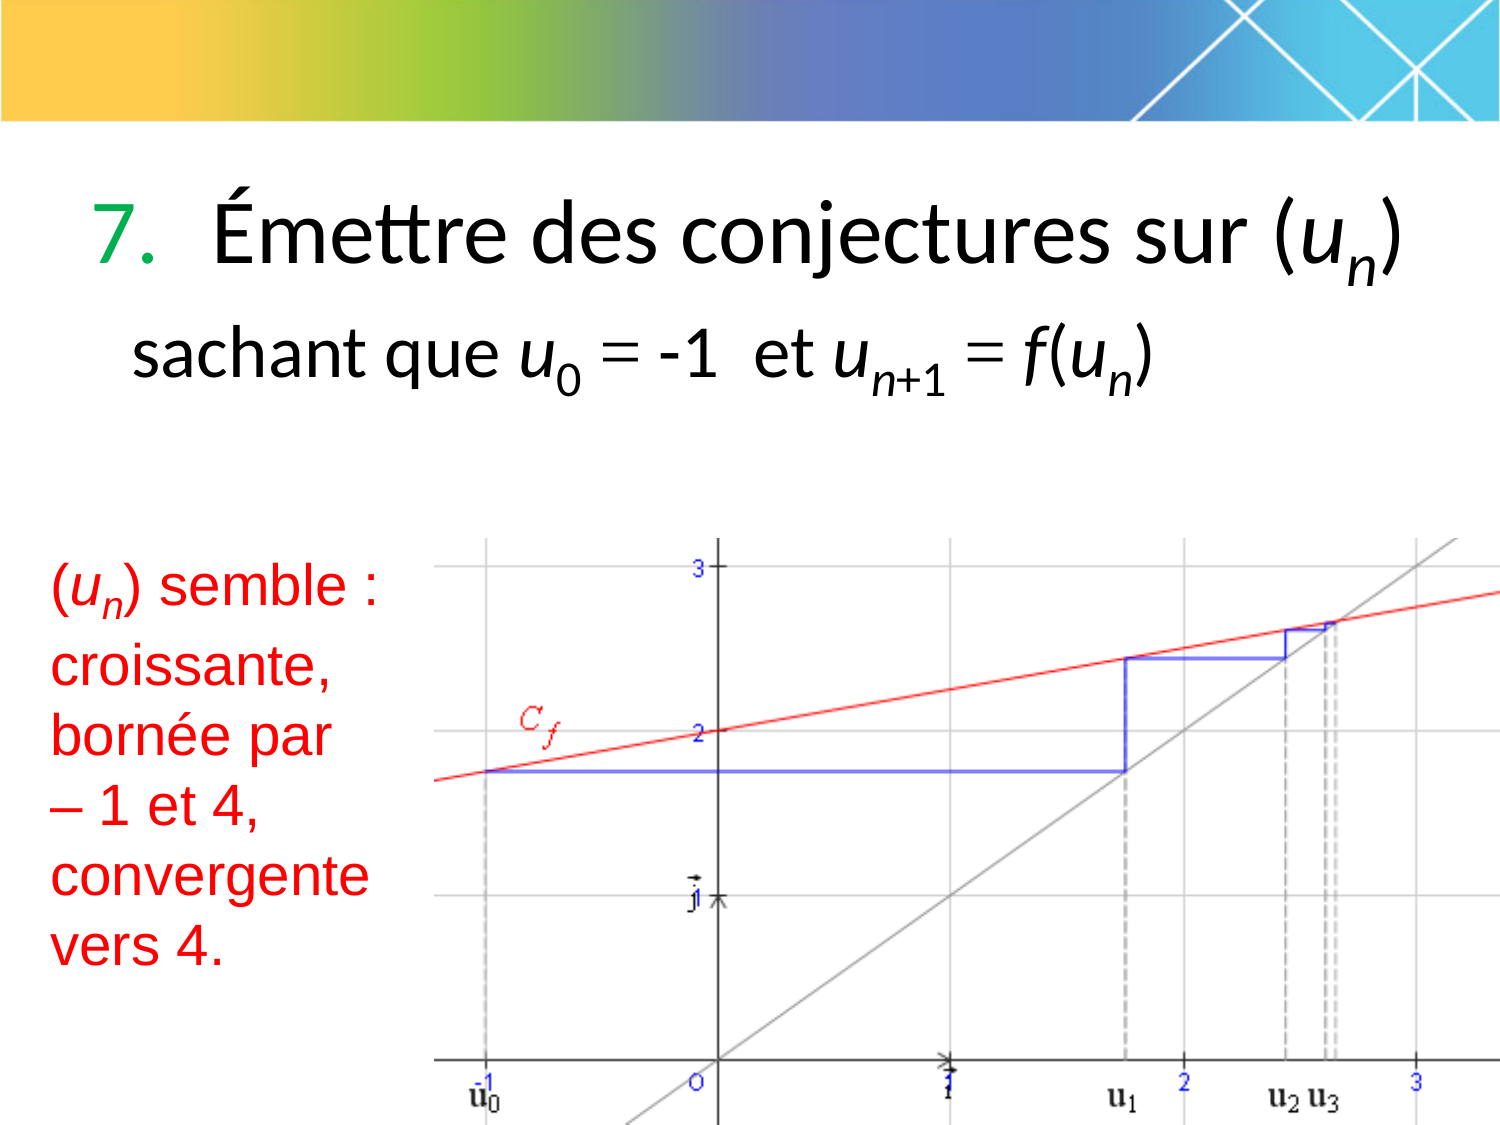

# Émettre des conjectures sur (un)
sachant que u0 = -1 et un+1 = f(un)
(un) semble :
croissante,
bornée par
– 1 et 4,
convergente
vers 4.